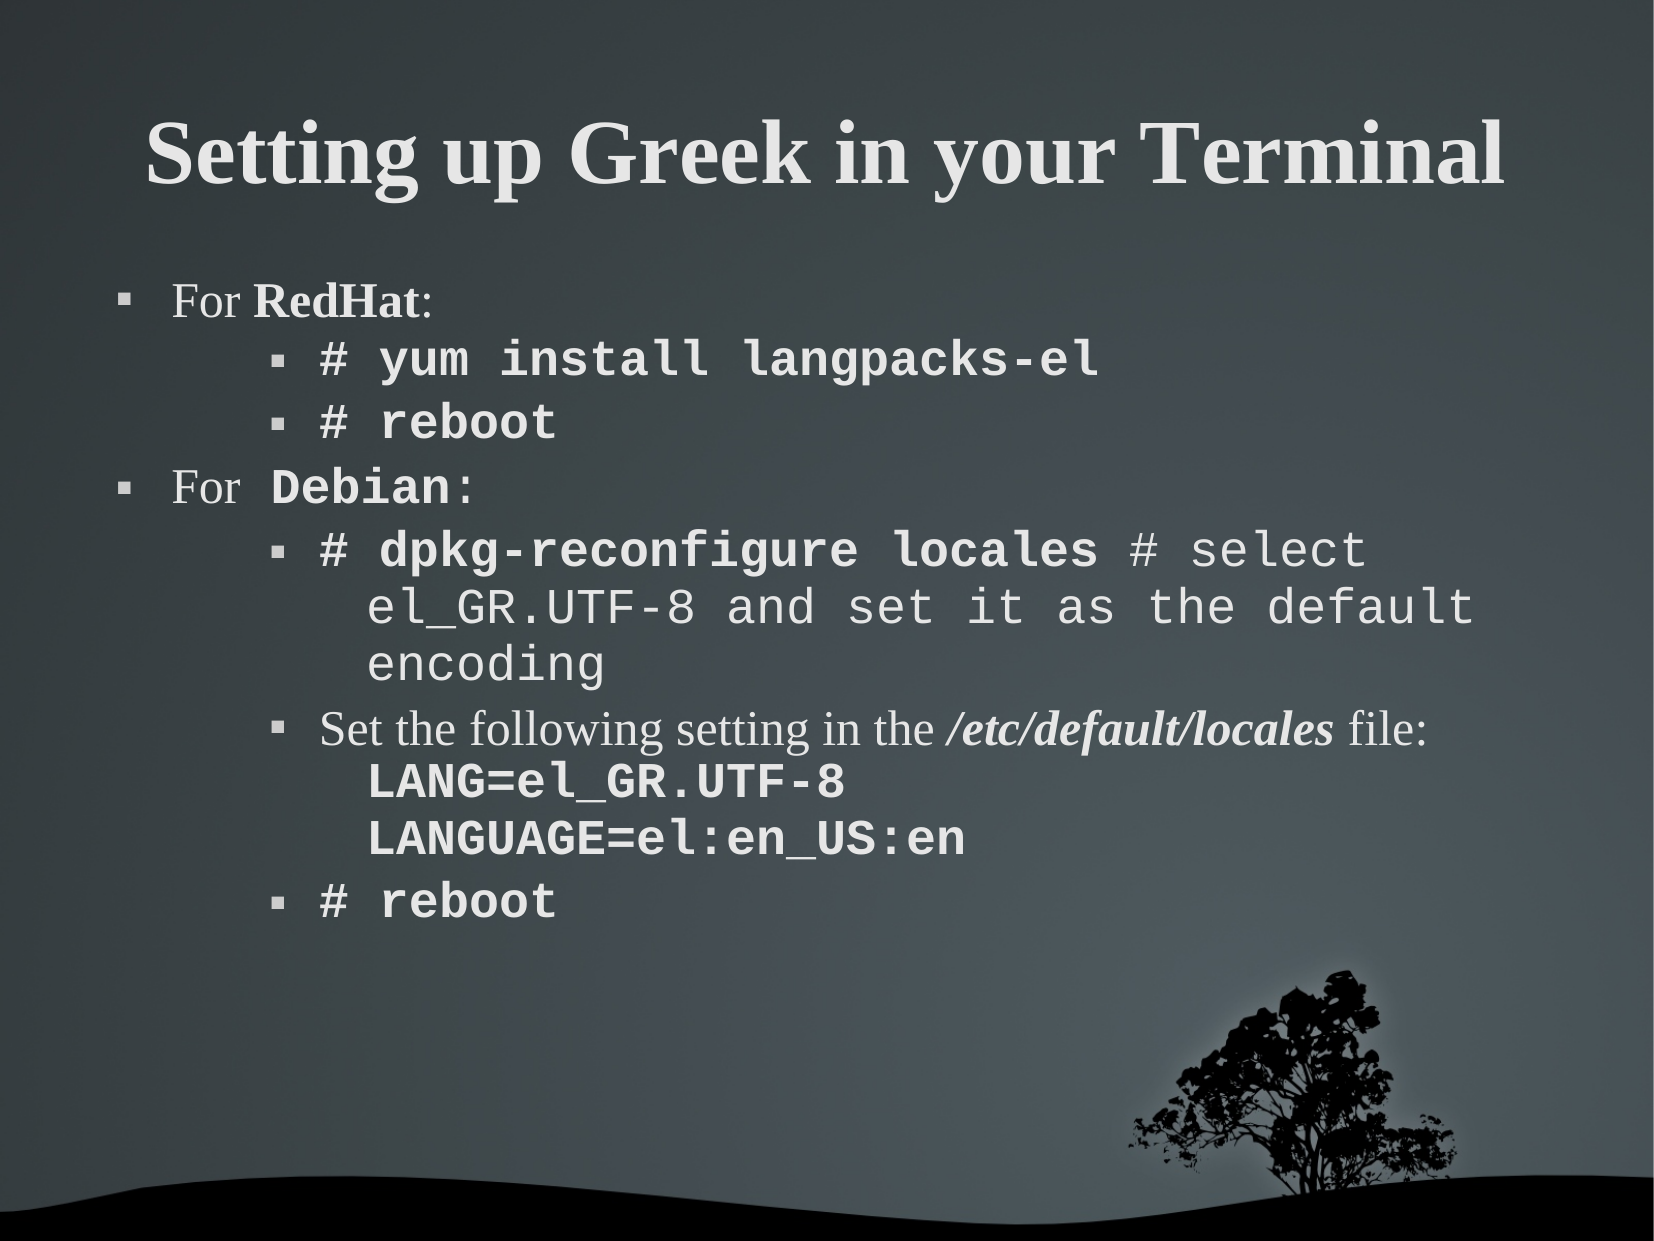

# Setting up Greek in your Terminal
For RedHat:
# yum install langpacks-el
# reboot
For Debian:
# dpkg-reconfigure locales # select el_GR.UTF-8 and set it as the default encoding
Set the following setting in the /etc/default/locales file:
LANG=el_GR.UTF-8
LANGUAGE=el:en_US:en
# reboot